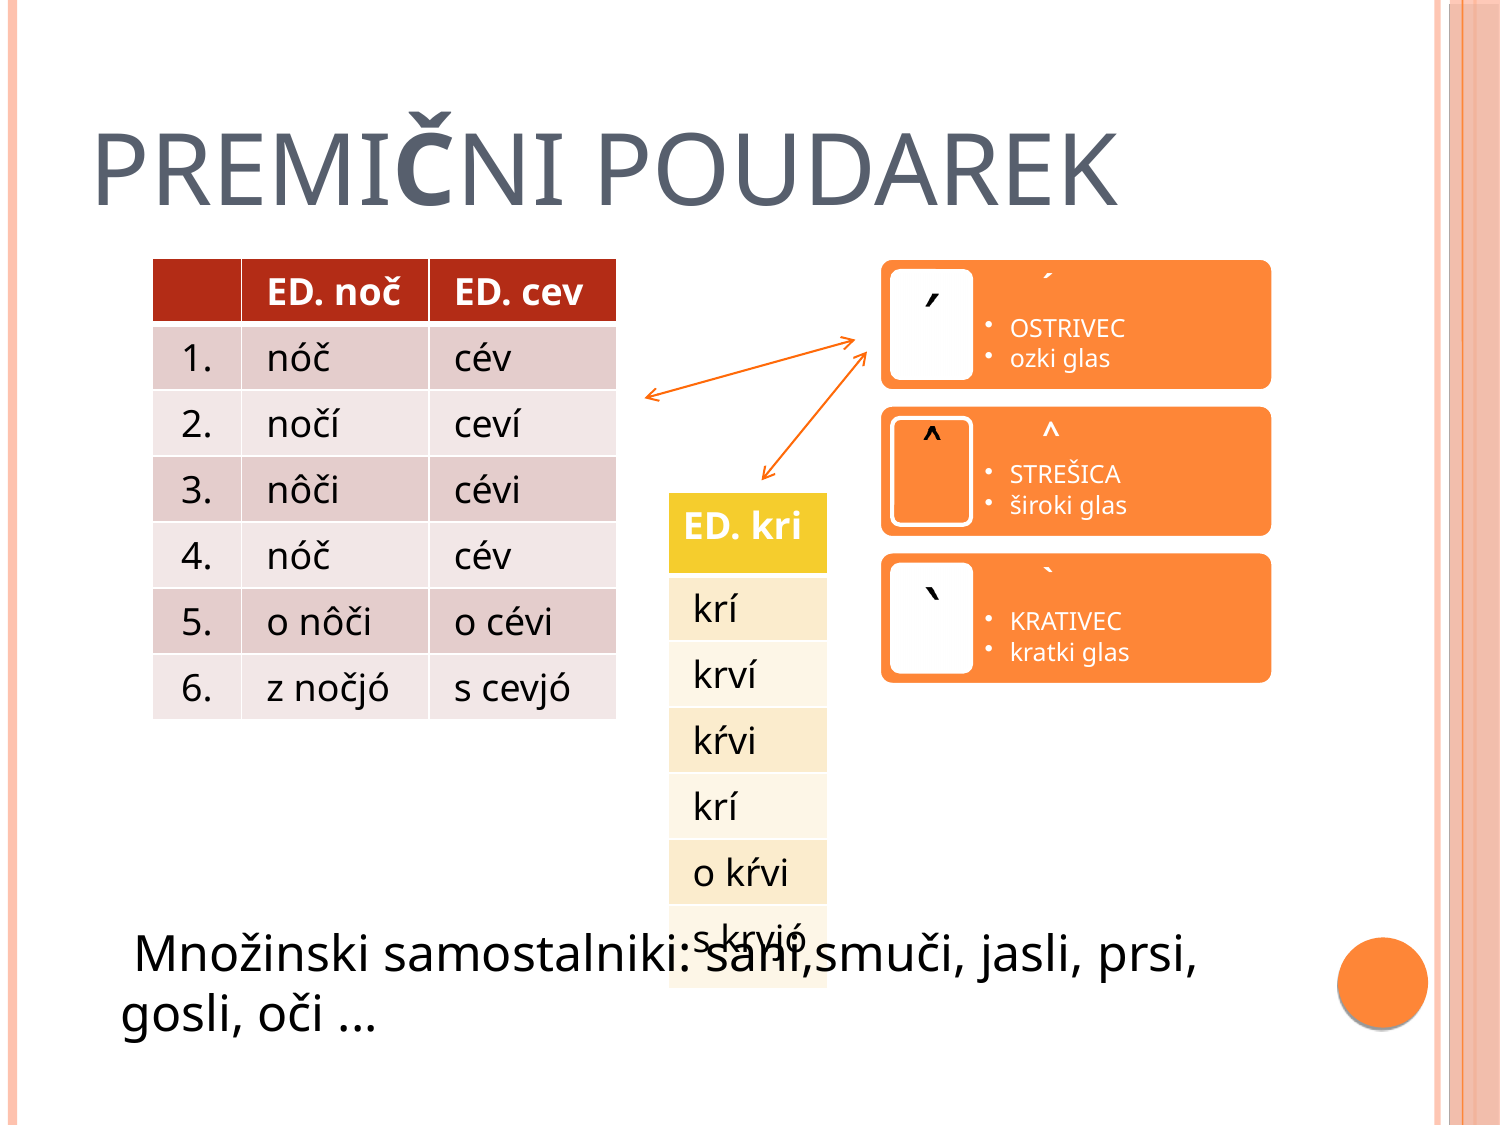

# PREMIČNI POUDAREK
| | ED. noč | ED. cev |
| --- | --- | --- |
| 1. | nóč | cév |
| 2. | nočí | ceví |
| 3. | nôči | cévi |
| 4. | nóč | cév |
| 5. | o nôči | o cévi |
| 6. | z nočjó | s cevjó |
 ´
 OSTRIVEC
 ozki glas
 ^
 STREŠICA
 široki glas
 `
 KRATIVEC
 kratki glas
| ED. kri |
| --- |
| krí |
| krví |
| kŕvi |
| krí |
| o kŕvi |
| s krvjó |
 Množinski samostalniki: sani,smuči, jasli, prsi, gosli, oči ...